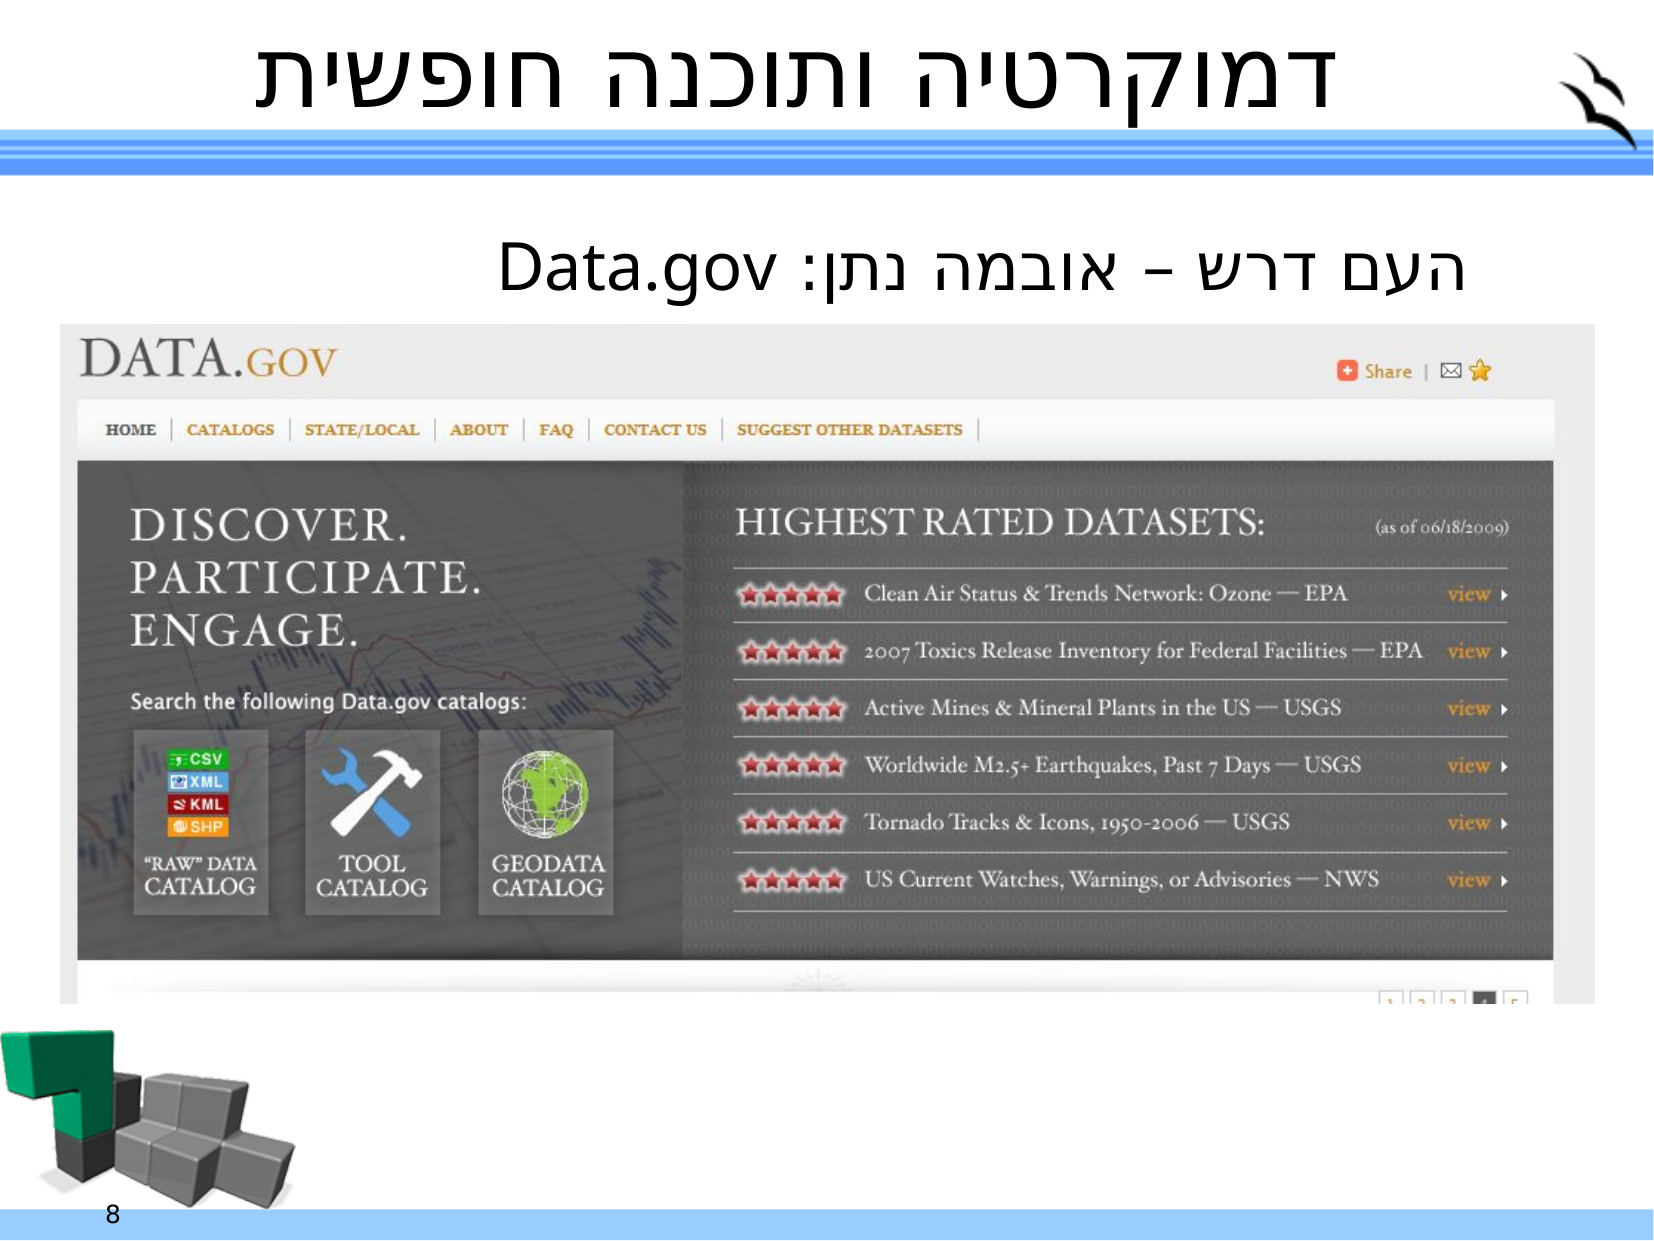

# דמוקרטיה ותוכנה חופשית
העם דרש – אובמה נתן: Data.gov